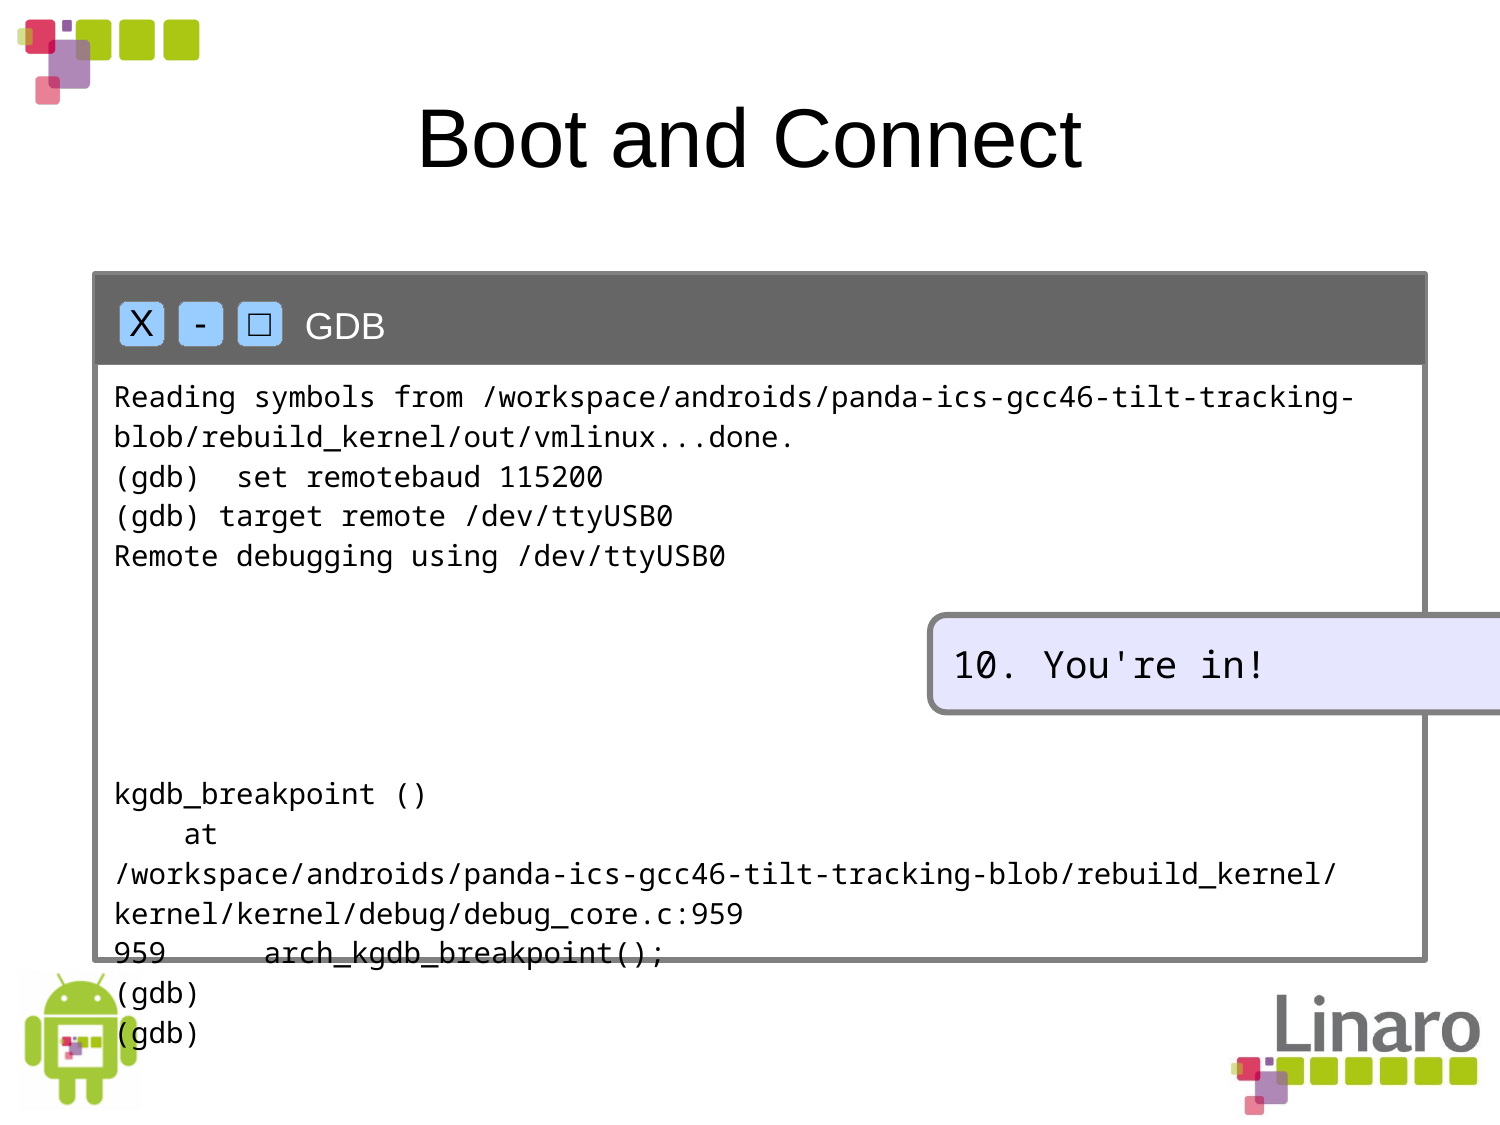

# Boot and Connect
GDB
X
-
□
Reading symbols from /workspace/androids/panda-ics-gcc46-tilt-tracking-blob/rebuild_kernel/out/vmlinux...done.
(gdb) set remotebaud 115200
(gdb) target remote /dev/ttyUSB0
Remote debugging using /dev/ttyUSB0
kgdb_breakpoint ()
 at /workspace/androids/panda-ics-gcc46-tilt-tracking-blob/rebuild_kernel/kernel/kernel/debug/debug_core.c:959
959		arch_kgdb_breakpoint();
(gdb)
(gdb)
10. You're in!